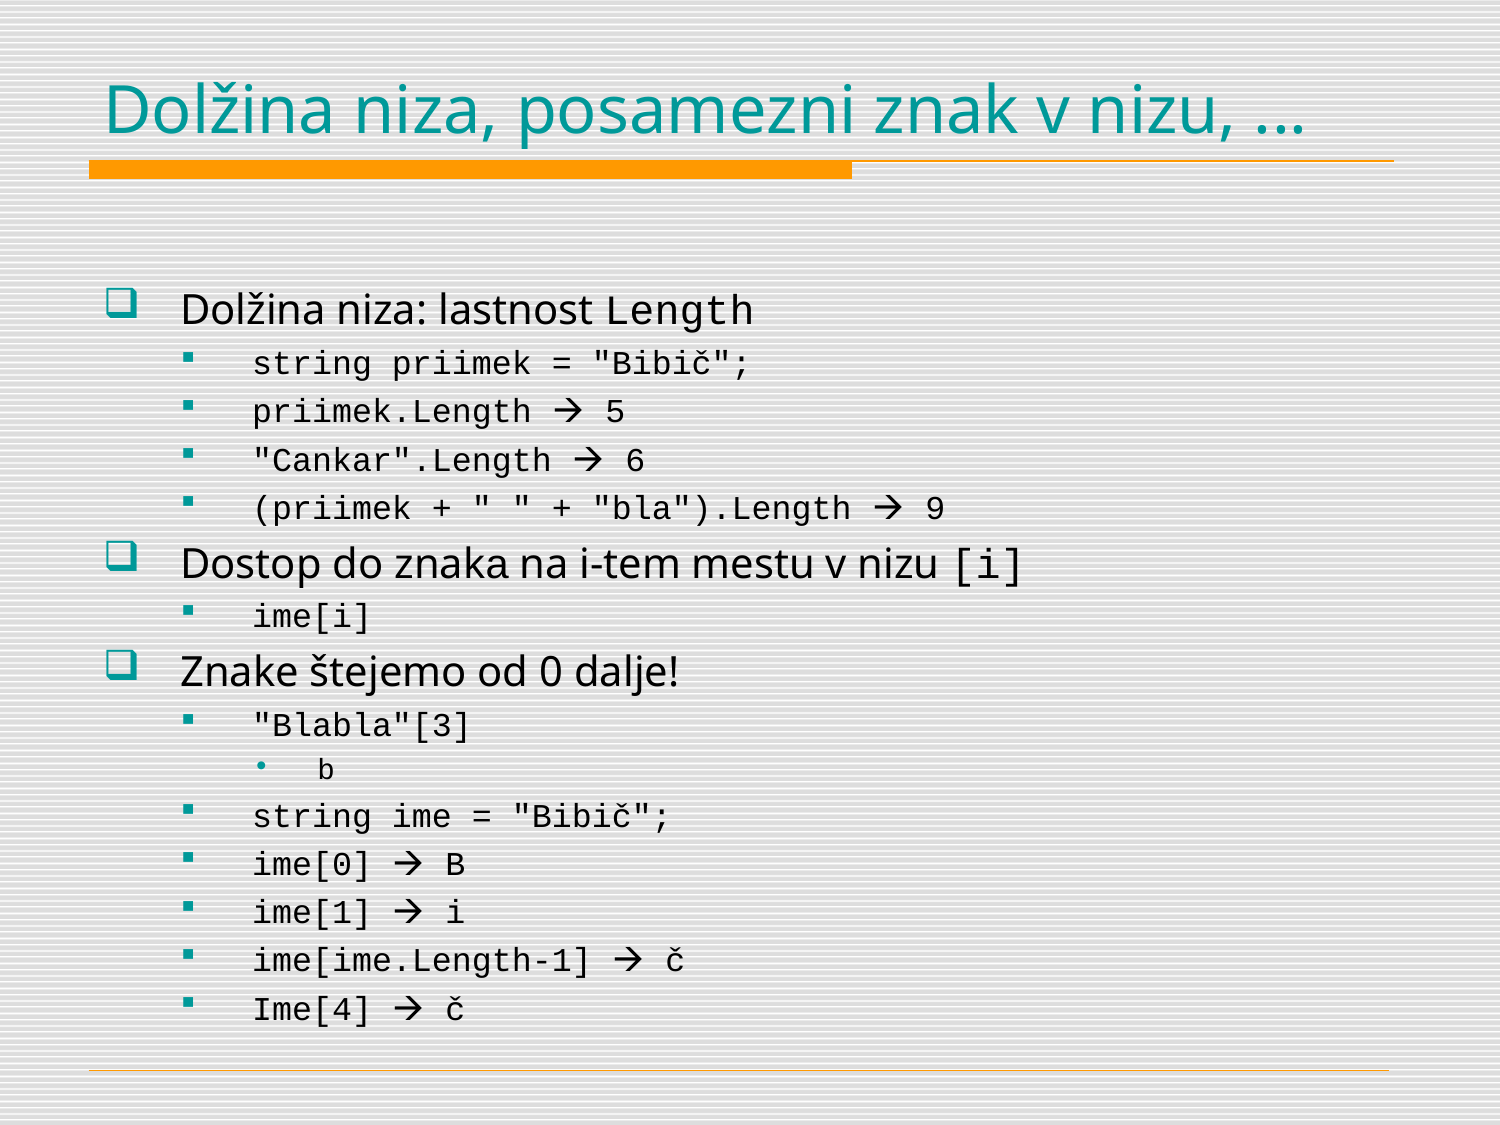

# Dolžina niza, posamezni znak v nizu, ...
Dolžina niza: lastnost Length
string priimek = "Bibič";
priimek.Length  5
"Cankar".Length  6
(priimek + " " + "bla").Length  9
Dostop do znaka na i-tem mestu v nizu [i]
ime[i]
Znake štejemo od 0 dalje!
"Blabla"[3]
b
string ime = "Bibič";
ime[0]  B
ime[1]  i
ime[ime.Length-1]  č
Ime[4]  č